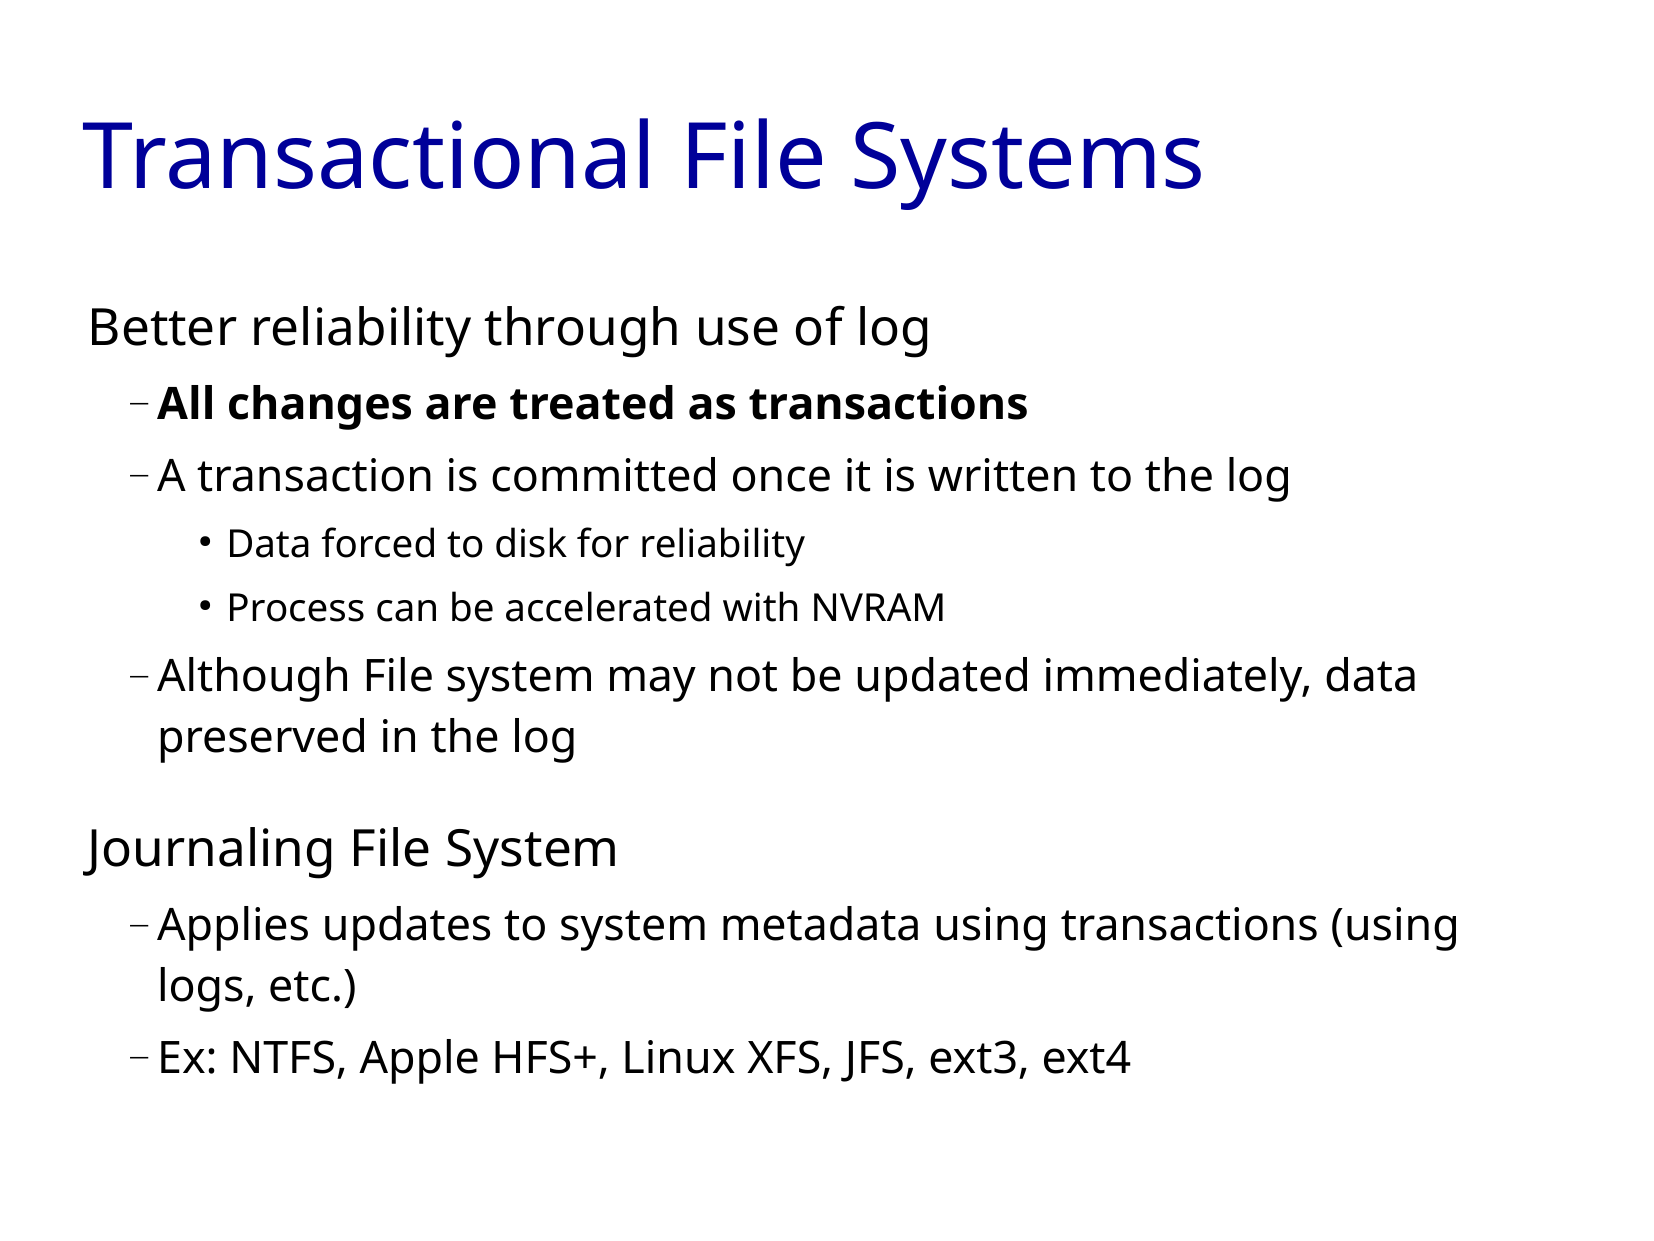

# Transactional File Systems
Better reliability through use of log
All changes are treated as transactions
A transaction is committed once it is written to the log
Data forced to disk for reliability
Process can be accelerated with NVRAM
Although File system may not be updated immediately, data preserved in the log
Journaling File System
Applies updates to system metadata using transactions (using logs, etc.)
Ex: NTFS, Apple HFS+, Linux XFS, JFS, ext3, ext4